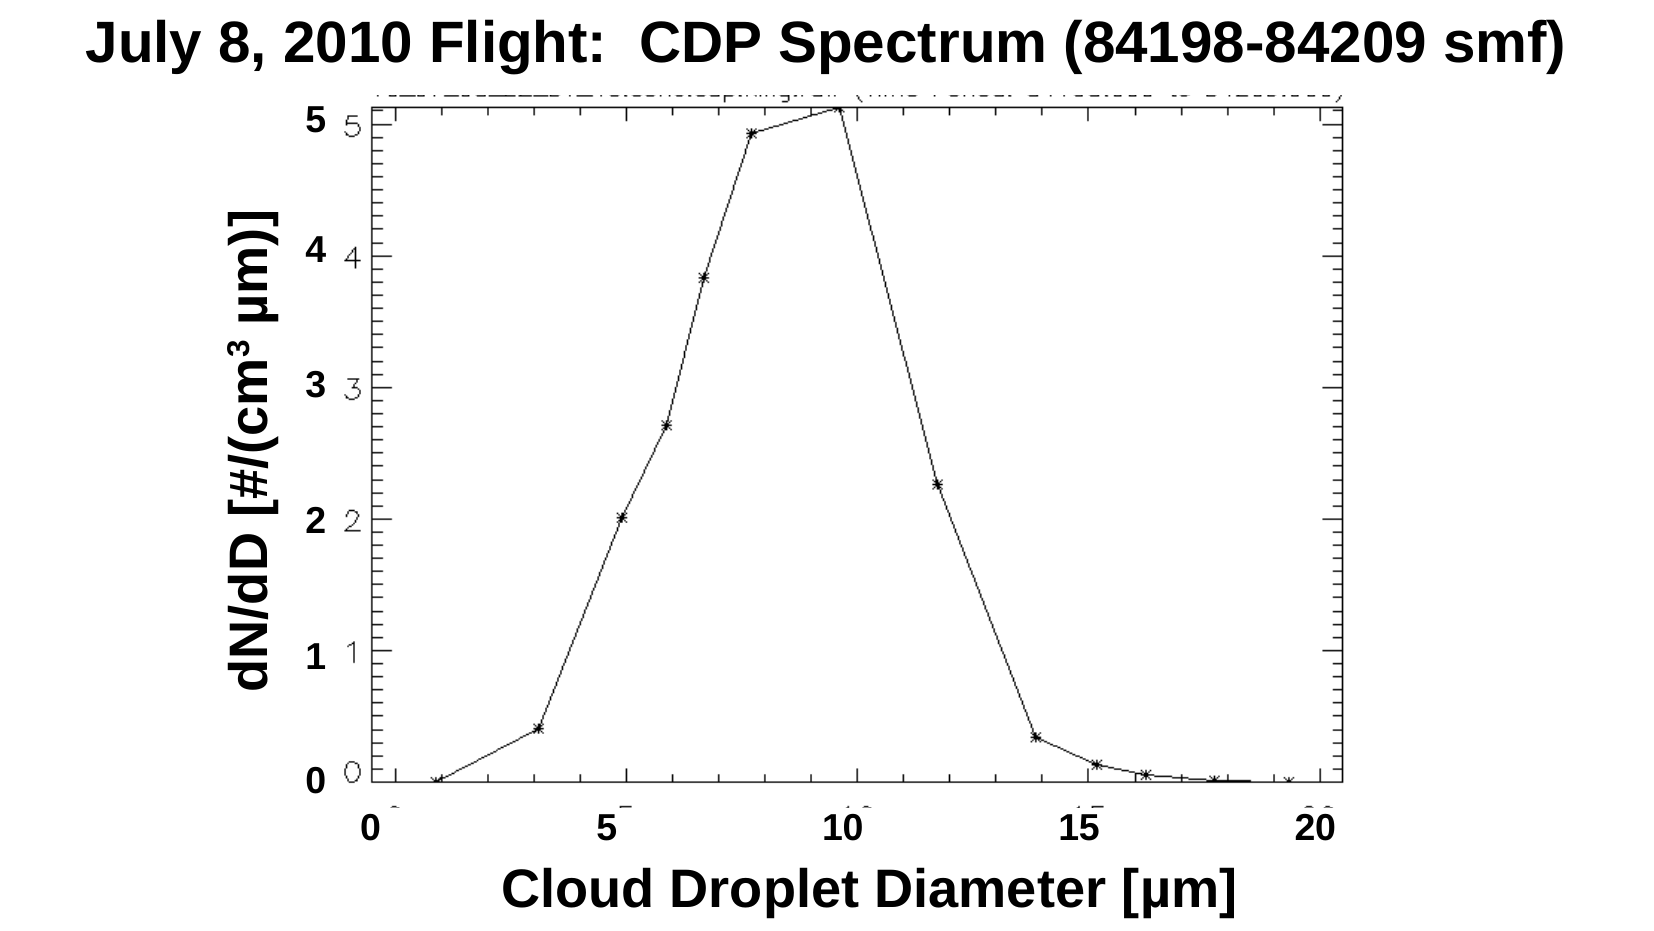

July 8, 2010 Flight: CDP Spectrum (84198-84209 smf)
5
4
3
dN/dD [#/(cm3 µm)]
2
1
0
0
5
10
15
20
Cloud Droplet Diameter [µm]